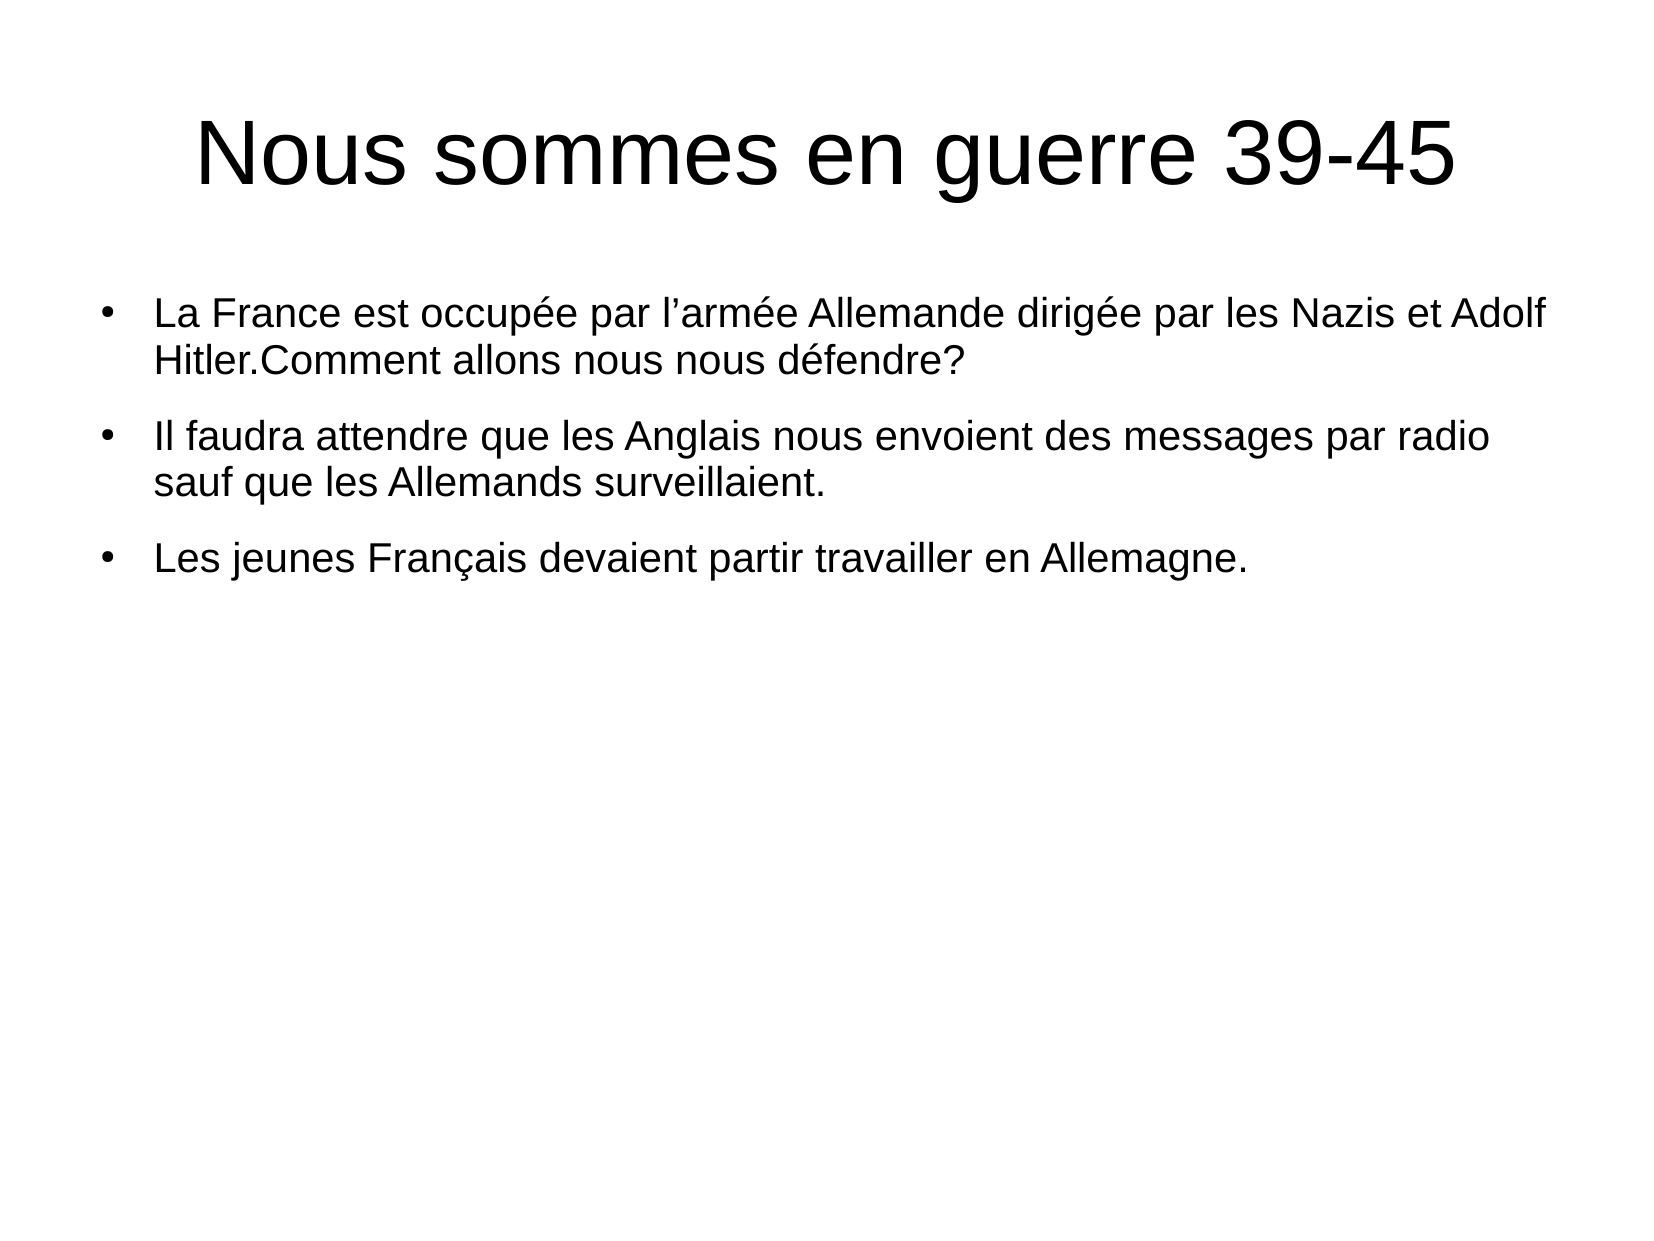

# Nous sommes en guerre 39-45
La France est occupée par l’armée Allemande dirigée par les Nazis et Adolf Hitler.Comment allons nous nous défendre?
Il faudra attendre que les Anglais nous envoient des messages par radio sauf que les Allemands surveillaient.
Les jeunes Français devaient partir travailler en Allemagne.